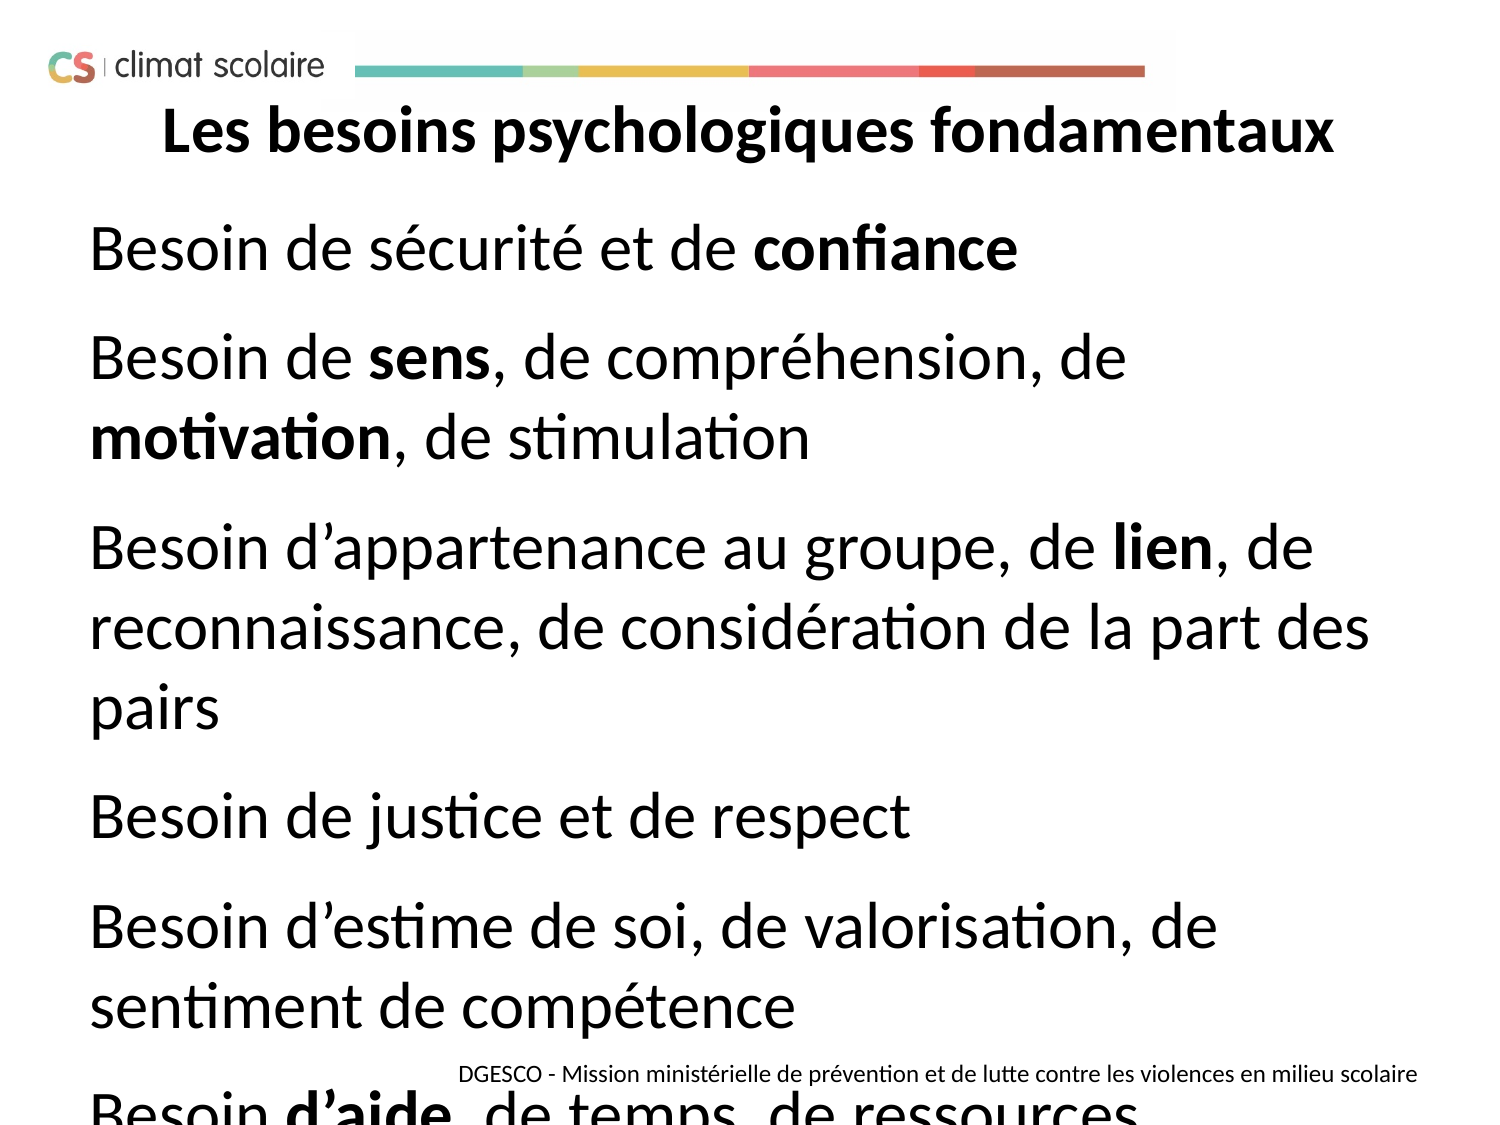

# Les besoins psychologiques fondamentaux
Besoin de sécurité et de confiance
Besoin de sens, de compréhension, de motivation, de stimulation
Besoin d’appartenance au groupe, de lien, de reconnaissance, de considération de la part des pairs
Besoin de justice et de respect
Besoin d’estime de soi, de valorisation, de sentiment de compétence
Besoin d’aide, de temps, de ressources
Besoin d’expression de soi et de partage de ses opinions, ses émotions
Besoin d’autonomie, de liberté, de responsabilité, de choix, de réalisation de soi